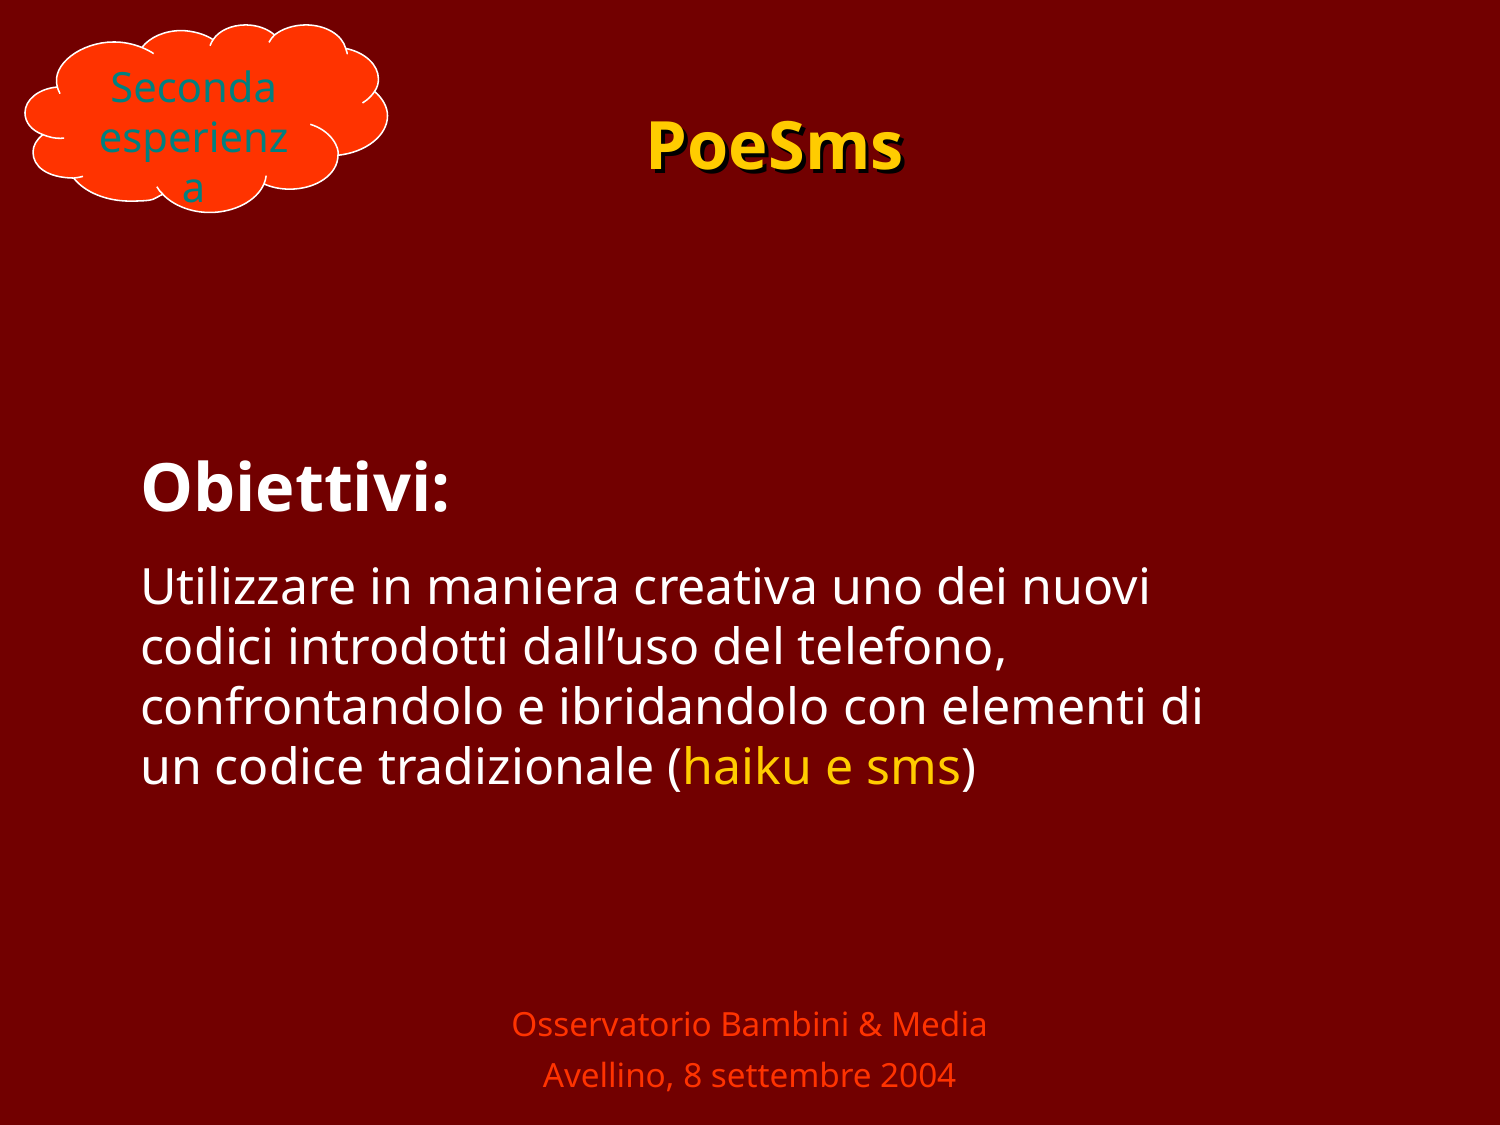

Seconda esperienza
PoeSms
Obiettivi:
Utilizzare in maniera creativa uno dei nuovi codici introdotti dall’uso del telefono, confrontandolo e ibridandolo con elementi di un codice tradizionale (haiku e sms)
Osservatorio Bambini & Media
Avellino, 8 settembre 2004